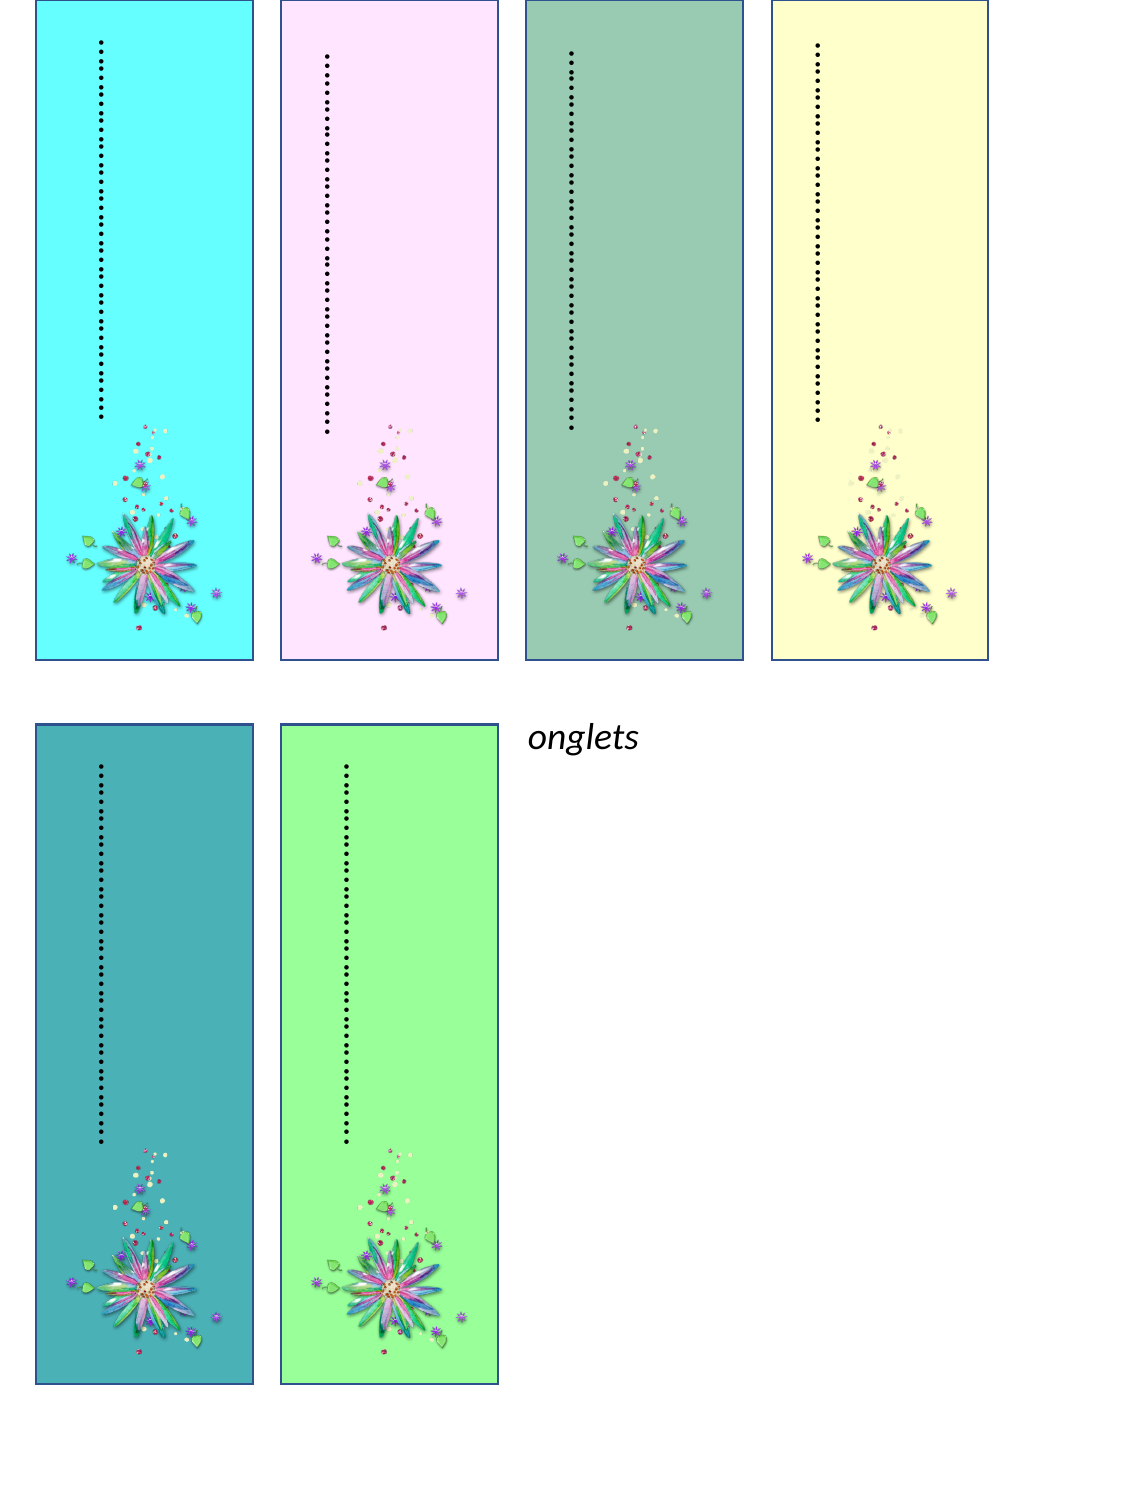

……………………………………..
……………………………………..
……………………………………..
……………………………………..
onglets
……………………………………..
……………………………………..